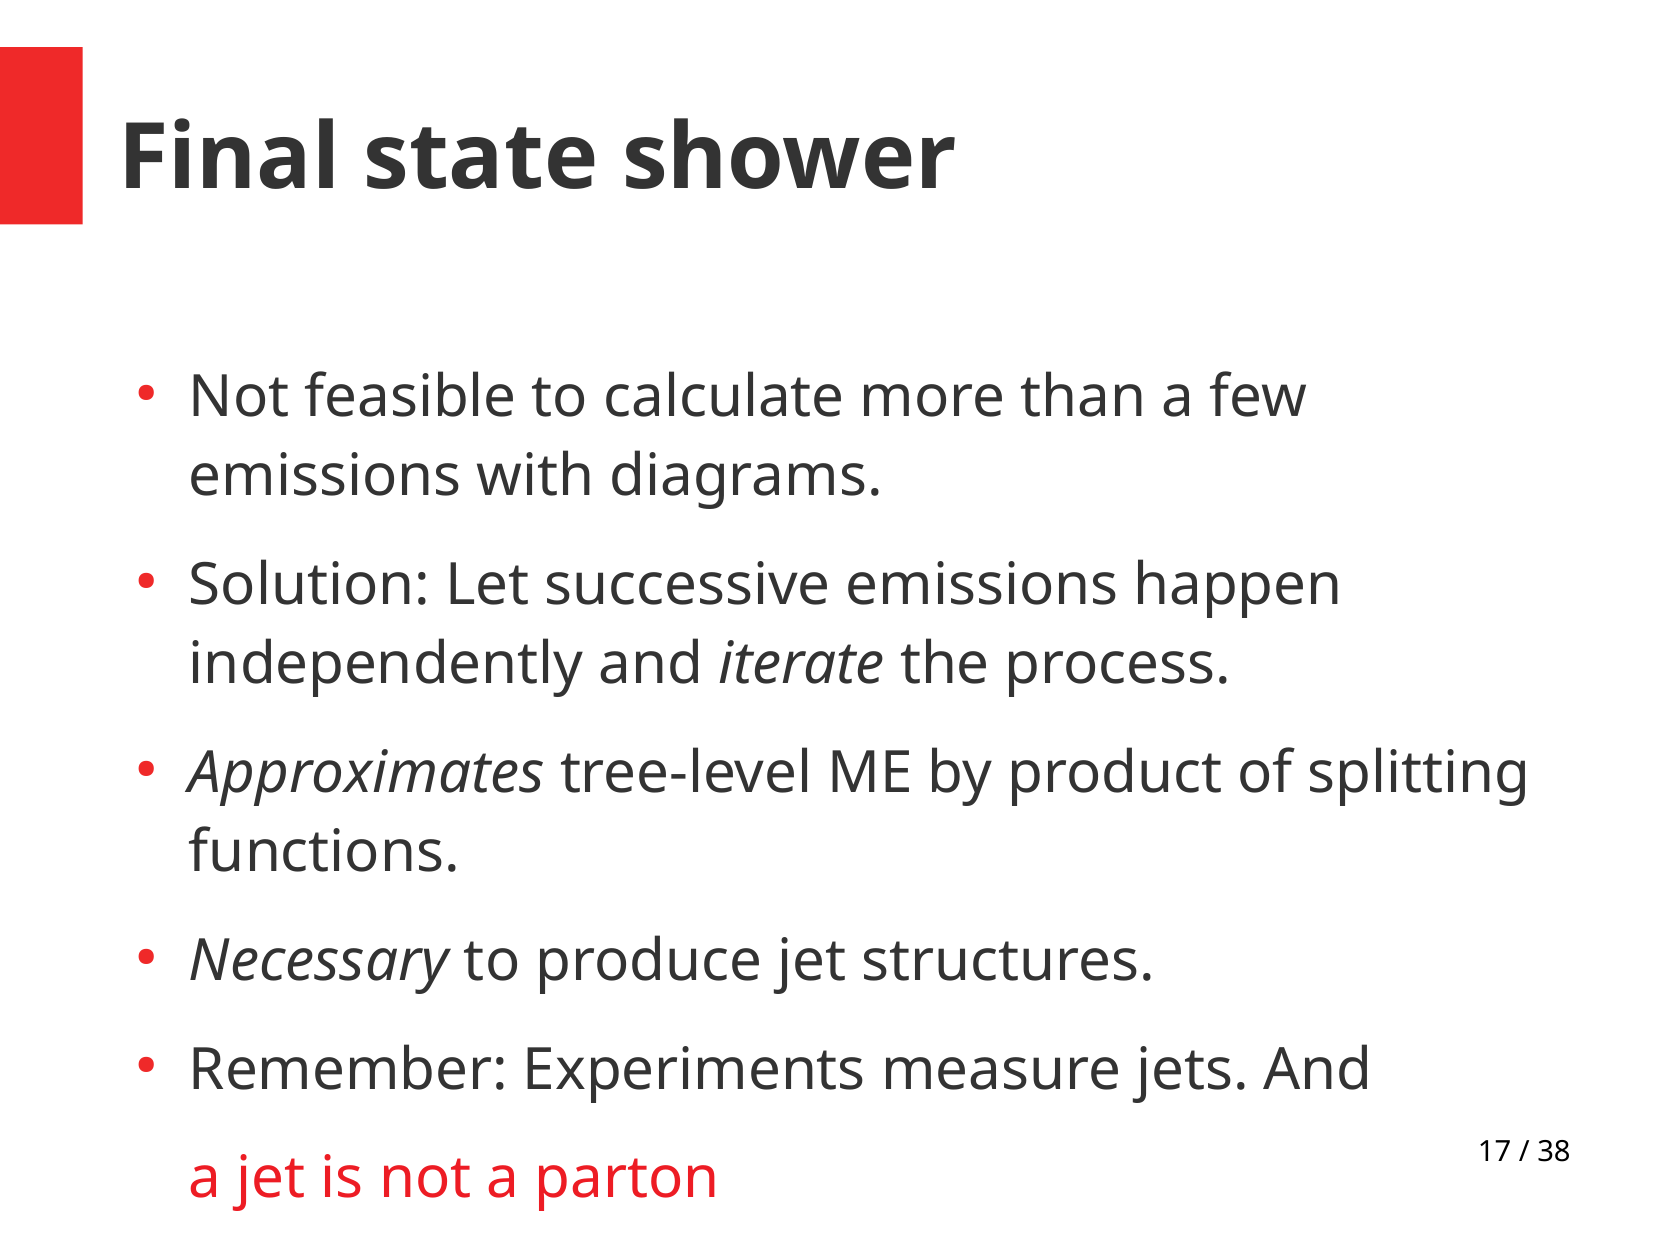

# Final state shower
Not feasible to calculate more than a few emissions with diagrams.
Solution: Let successive emissions happen independently and iterate the process.
Approximates tree-level ME by product of splitting functions.
Necessary to produce jet structures.
Remember: Experiments measure jets. And
a jet is not a parton
17